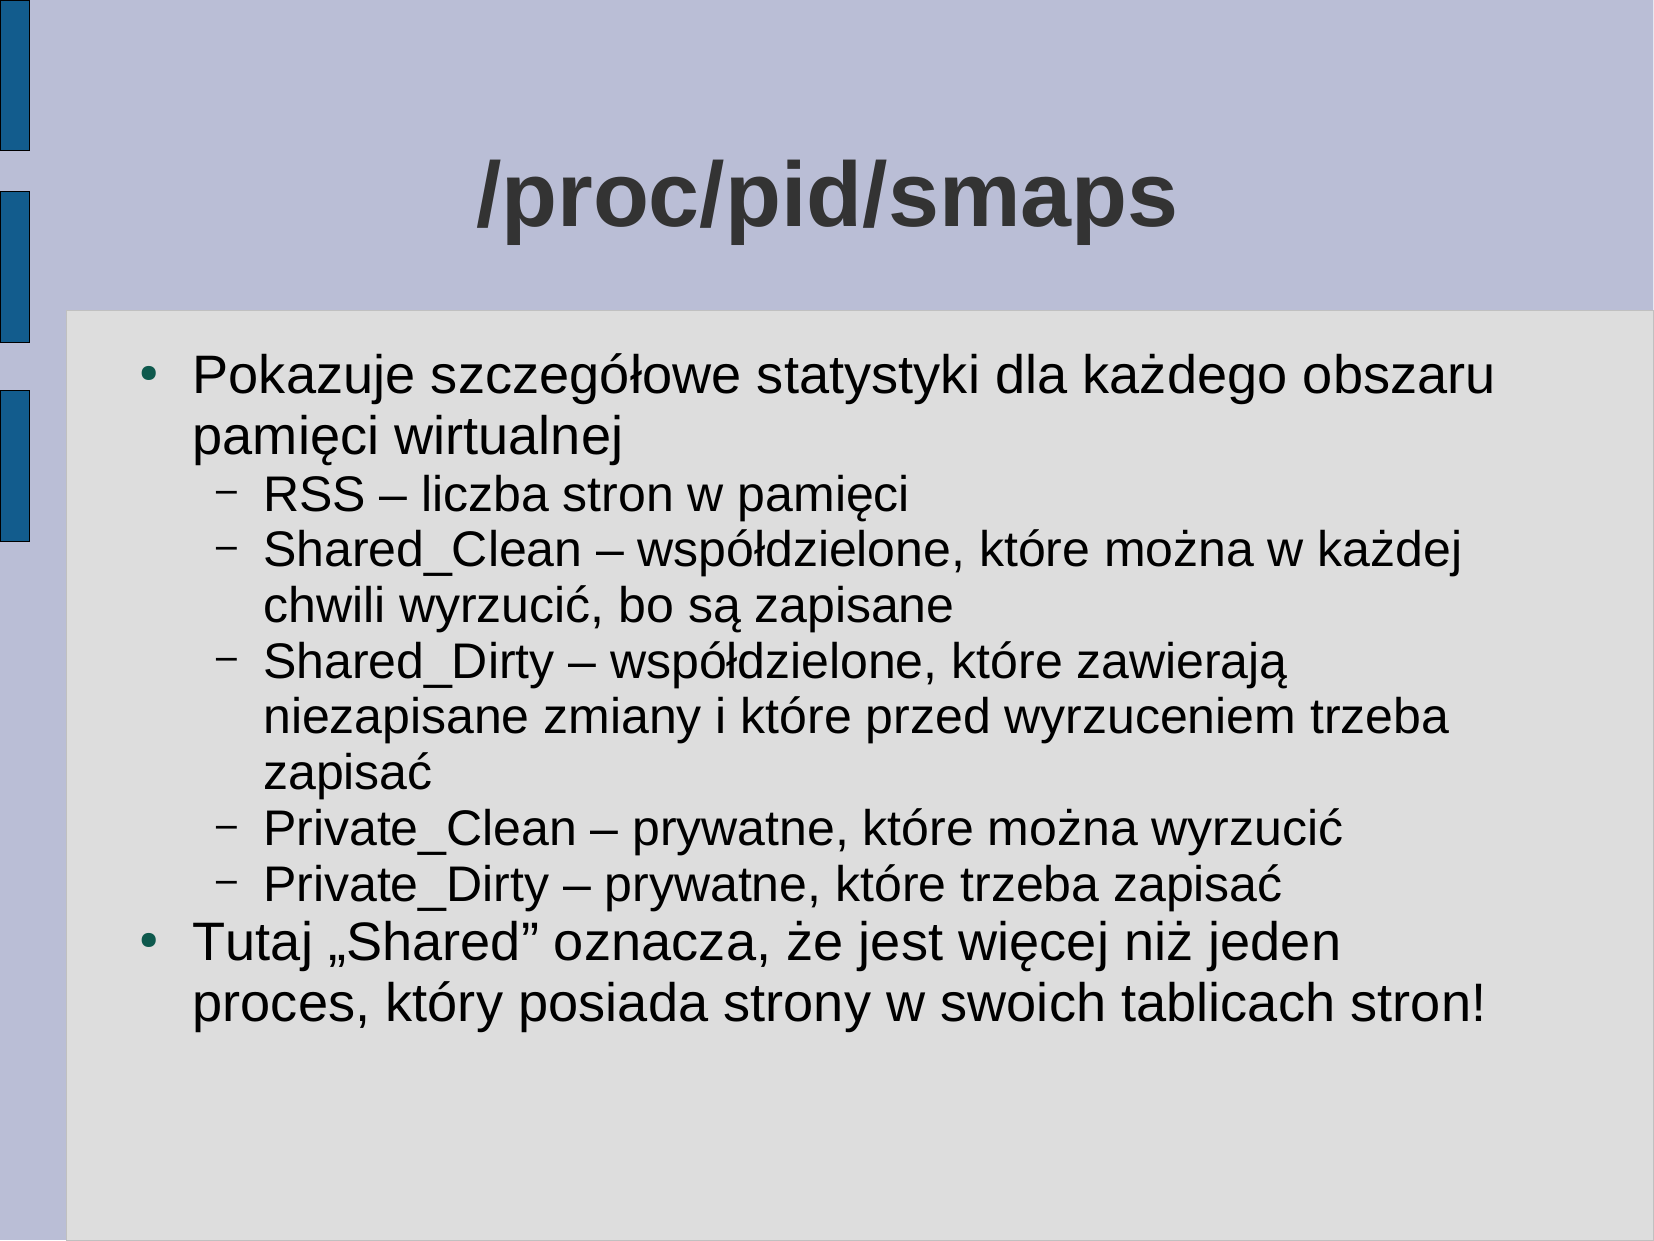

# /proc/pid/smaps
Pokazuje szczegółowe statystyki dla każdego obszaru pamięci wirtualnej
RSS – liczba stron w pamięci
Shared_Clean – współdzielone, które można w każdej chwili wyrzucić, bo są zapisane
Shared_Dirty – współdzielone, które zawierają niezapisane zmiany i które przed wyrzuceniem trzeba zapisać
Private_Clean – prywatne, które można wyrzucić
Private_Dirty – prywatne, które trzeba zapisać
Tutaj „Shared” oznacza, że jest więcej niż jeden proces, który posiada strony w swoich tablicach stron!